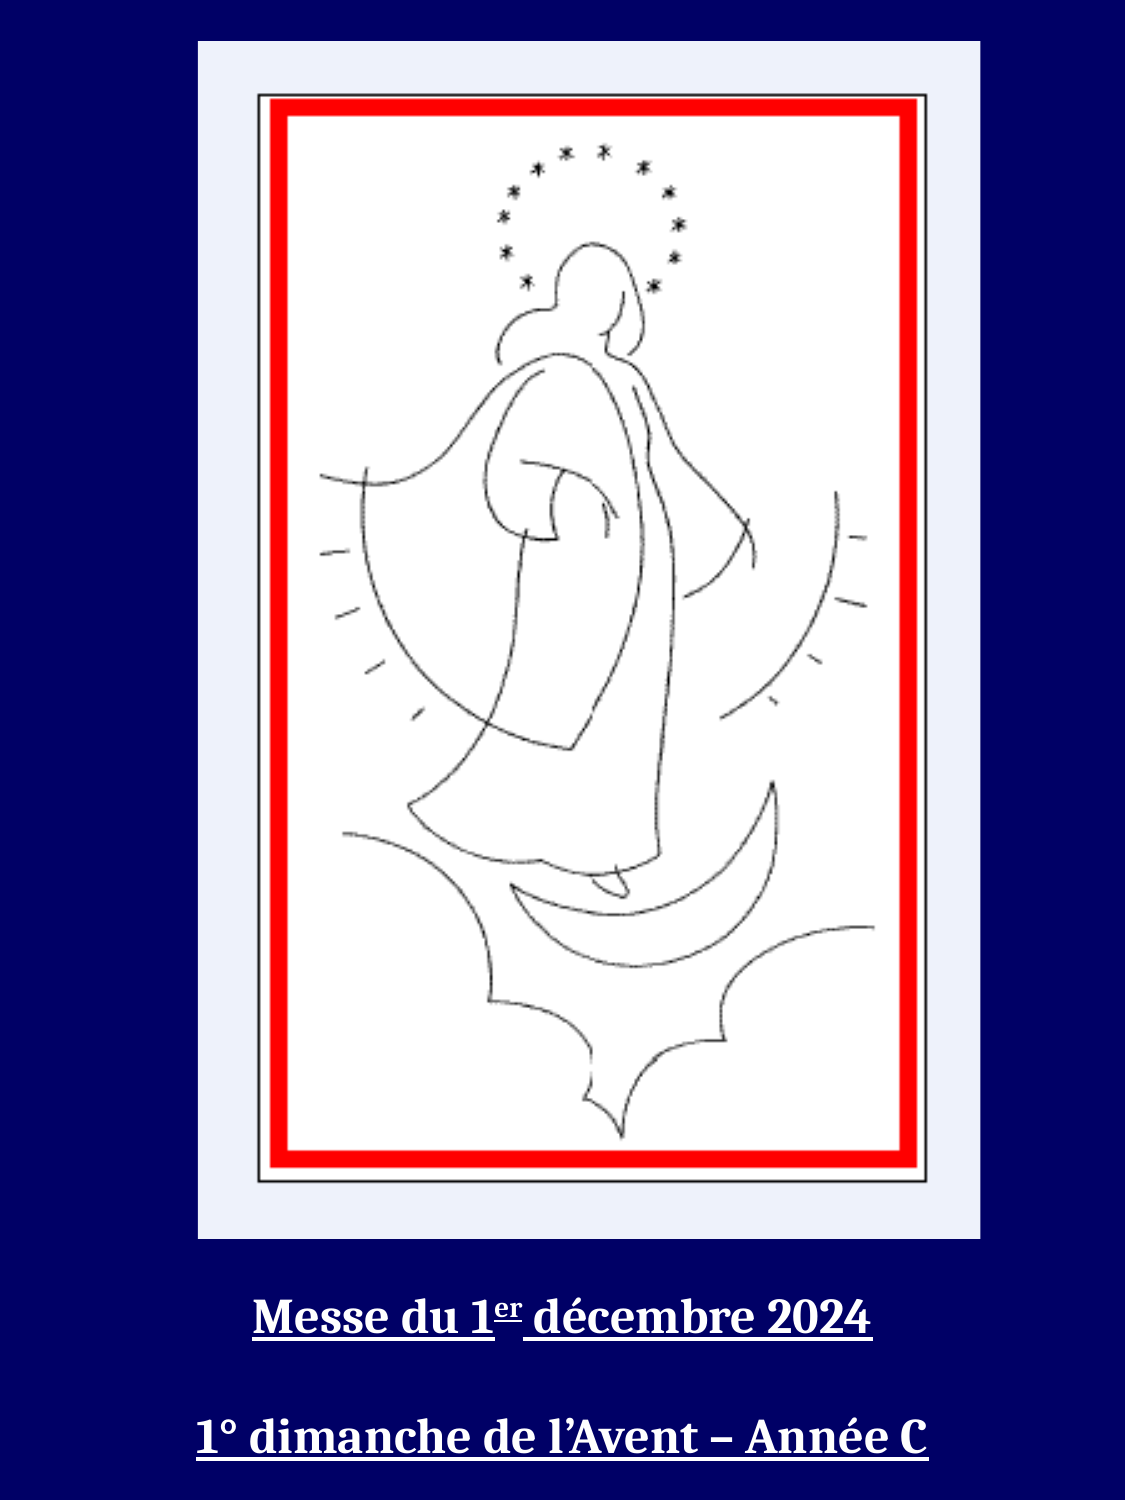

Messe du 1er décembre 2024
1° dimanche de l’Avent – Année C